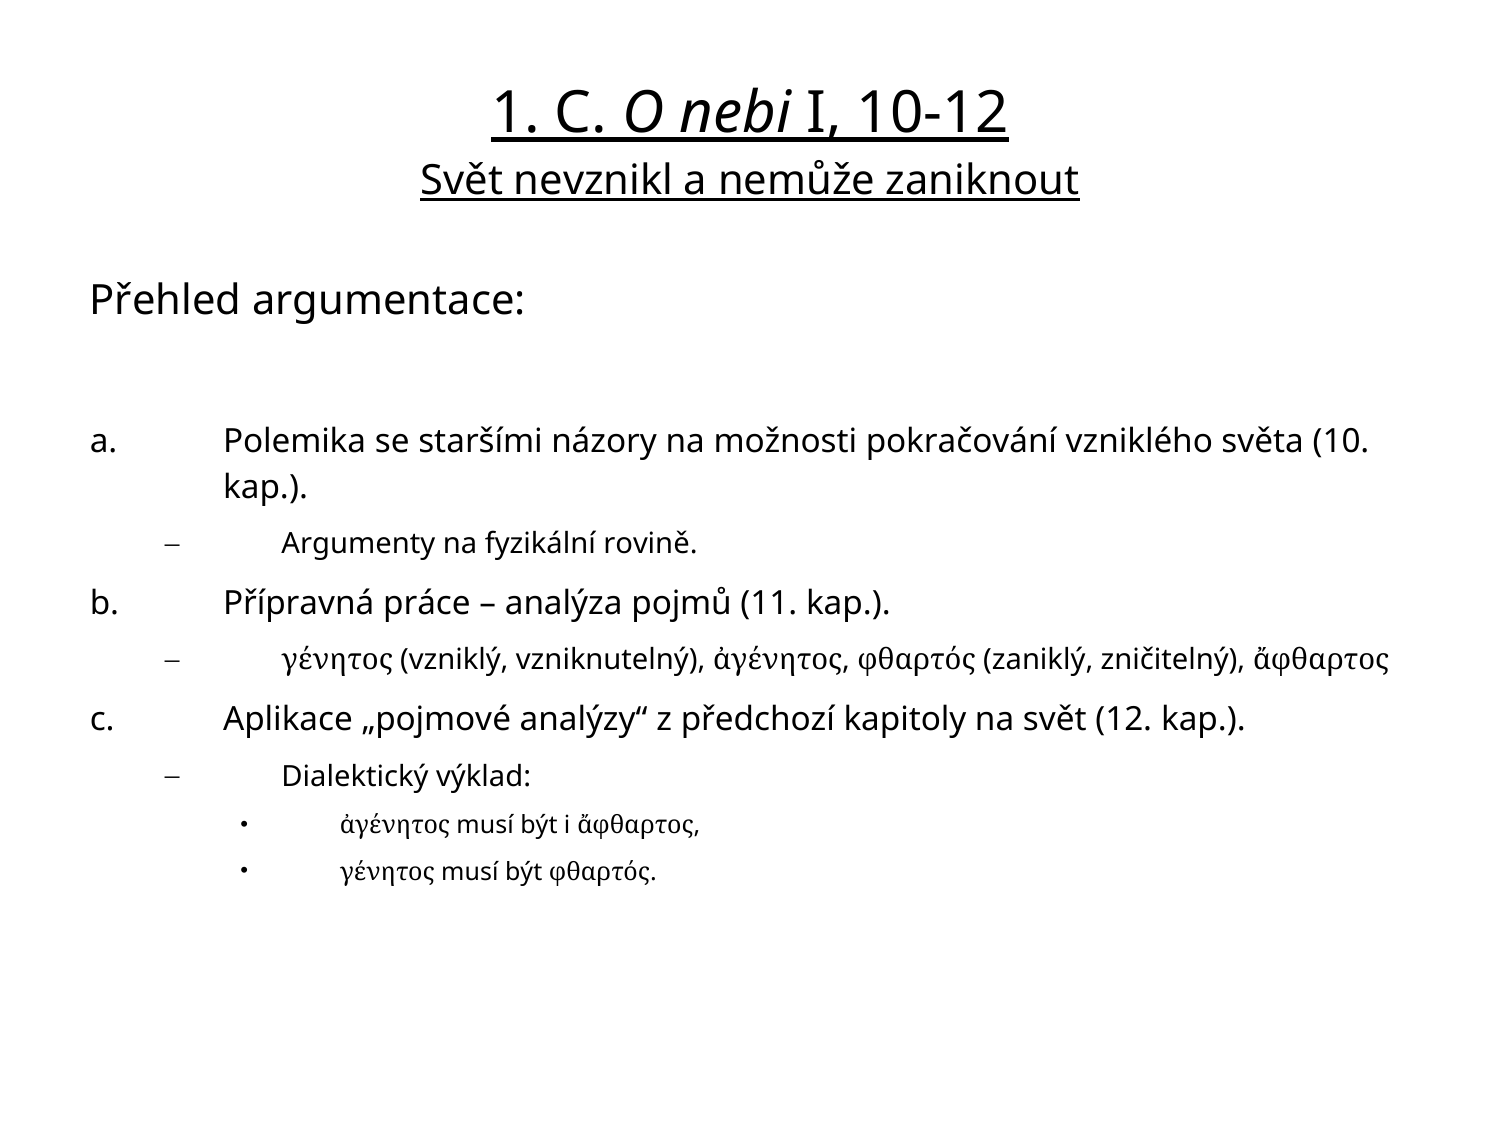

# 1. C. O nebi I, 10-12 Svět nevznikl a nemůže zaniknout
Přehled argumentace:
Polemika se staršími názory na možnosti pokračování vzniklého světa (10. kap.).
Argumenty na fyzikální rovině.
Přípravná práce – analýza pojmů (11. kap.).
γένητος (vzniklý, vzniknutelný), ἀγένητος, φθαρτός (zaniklý, zničitelný), ἄφθαρτος
Aplikace „pojmové analýzy“ z předchozí kapitoly na svět (12. kap.).
Dialektický výklad:
ἀγένητος musí být i ἄφθαρτος,
γένητος musí být φθαρτός.